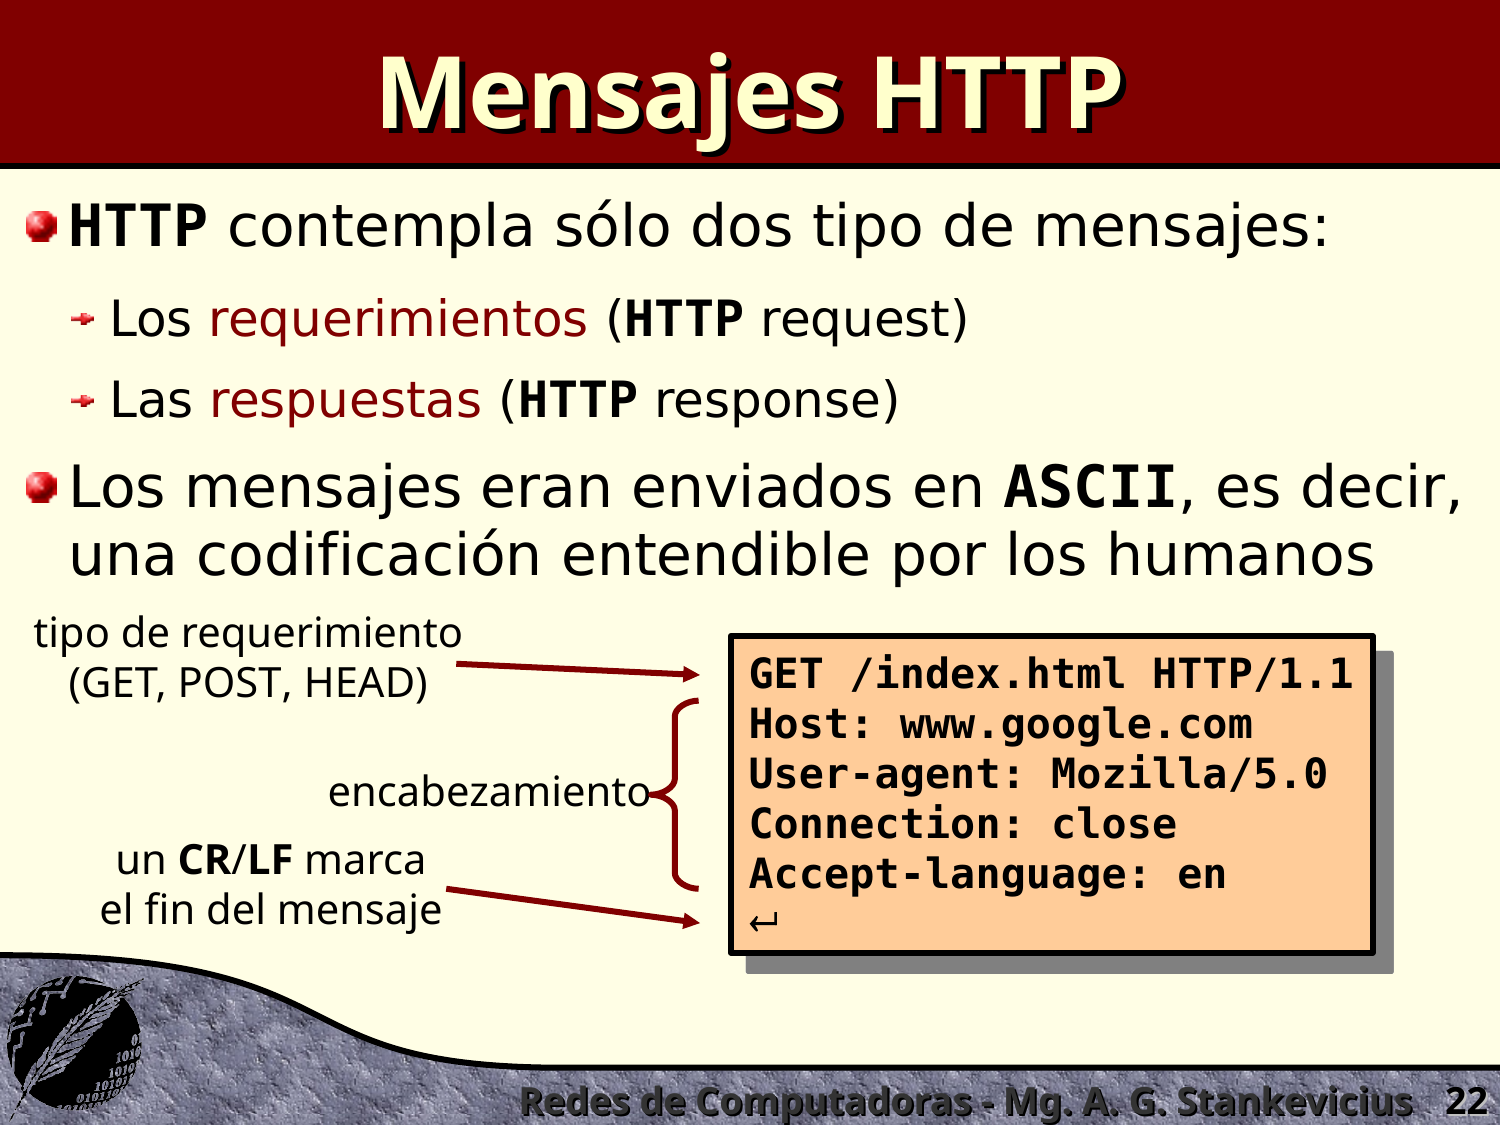

# Mensajes HTTP
HTTP contempla sólo dos tipo de mensajes:
Los requerimientos (HTTP request)
Las respuestas (HTTP response)
Los mensajes eran enviados en ASCII, es decir, una codificación entendible por los humanos
tipo de requerimiento
(GET, POST, HEAD)
GET /index.html HTTP/1.1
Host: www.google.com
User-agent: Mozilla/5.0
Connection: close
Accept-language: en
↵
encabezamiento
un CR/LF marca
el fin del mensaje
22